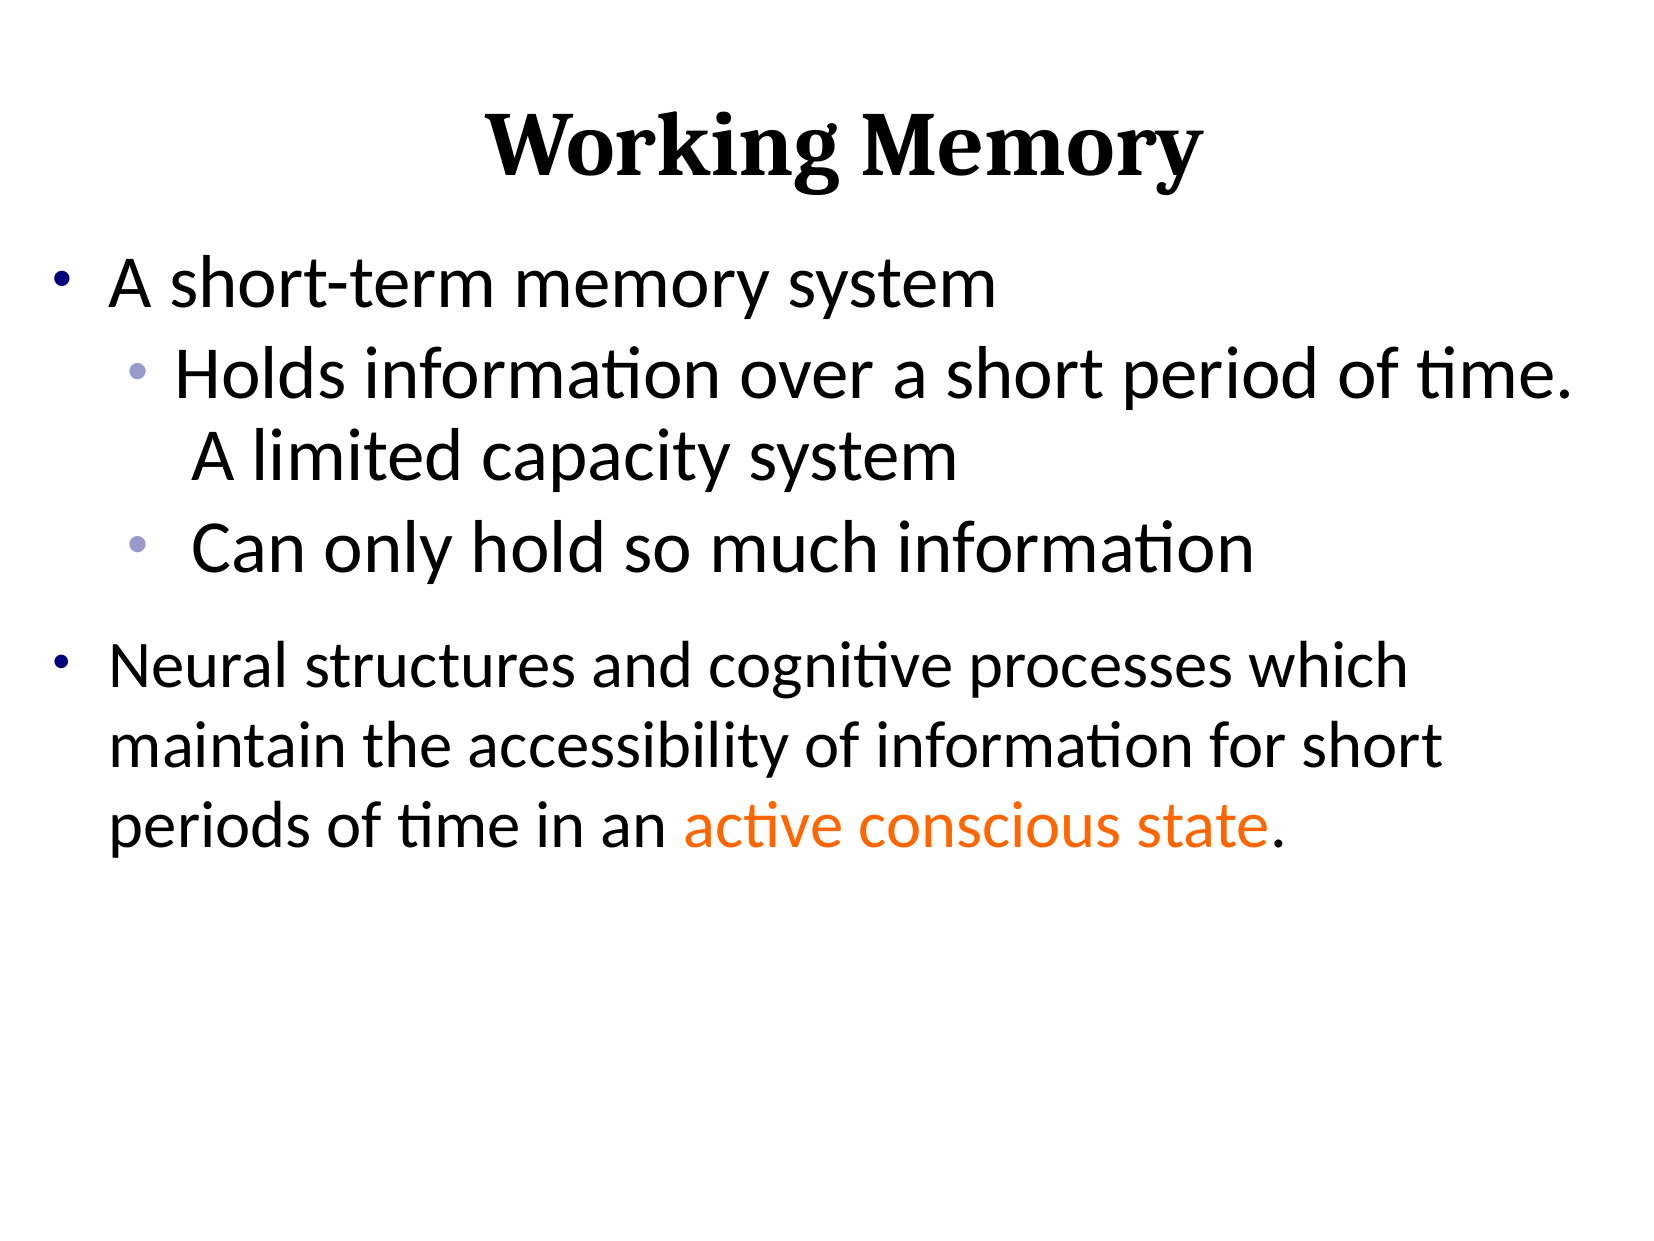

# Working Memory
A short-term memory system
Holds information over a short period of time. A limited capacity system
 Can only hold so much information
Neural structures and cognitive processes which maintain the accessibility of information for short periods of time in an active conscious state.